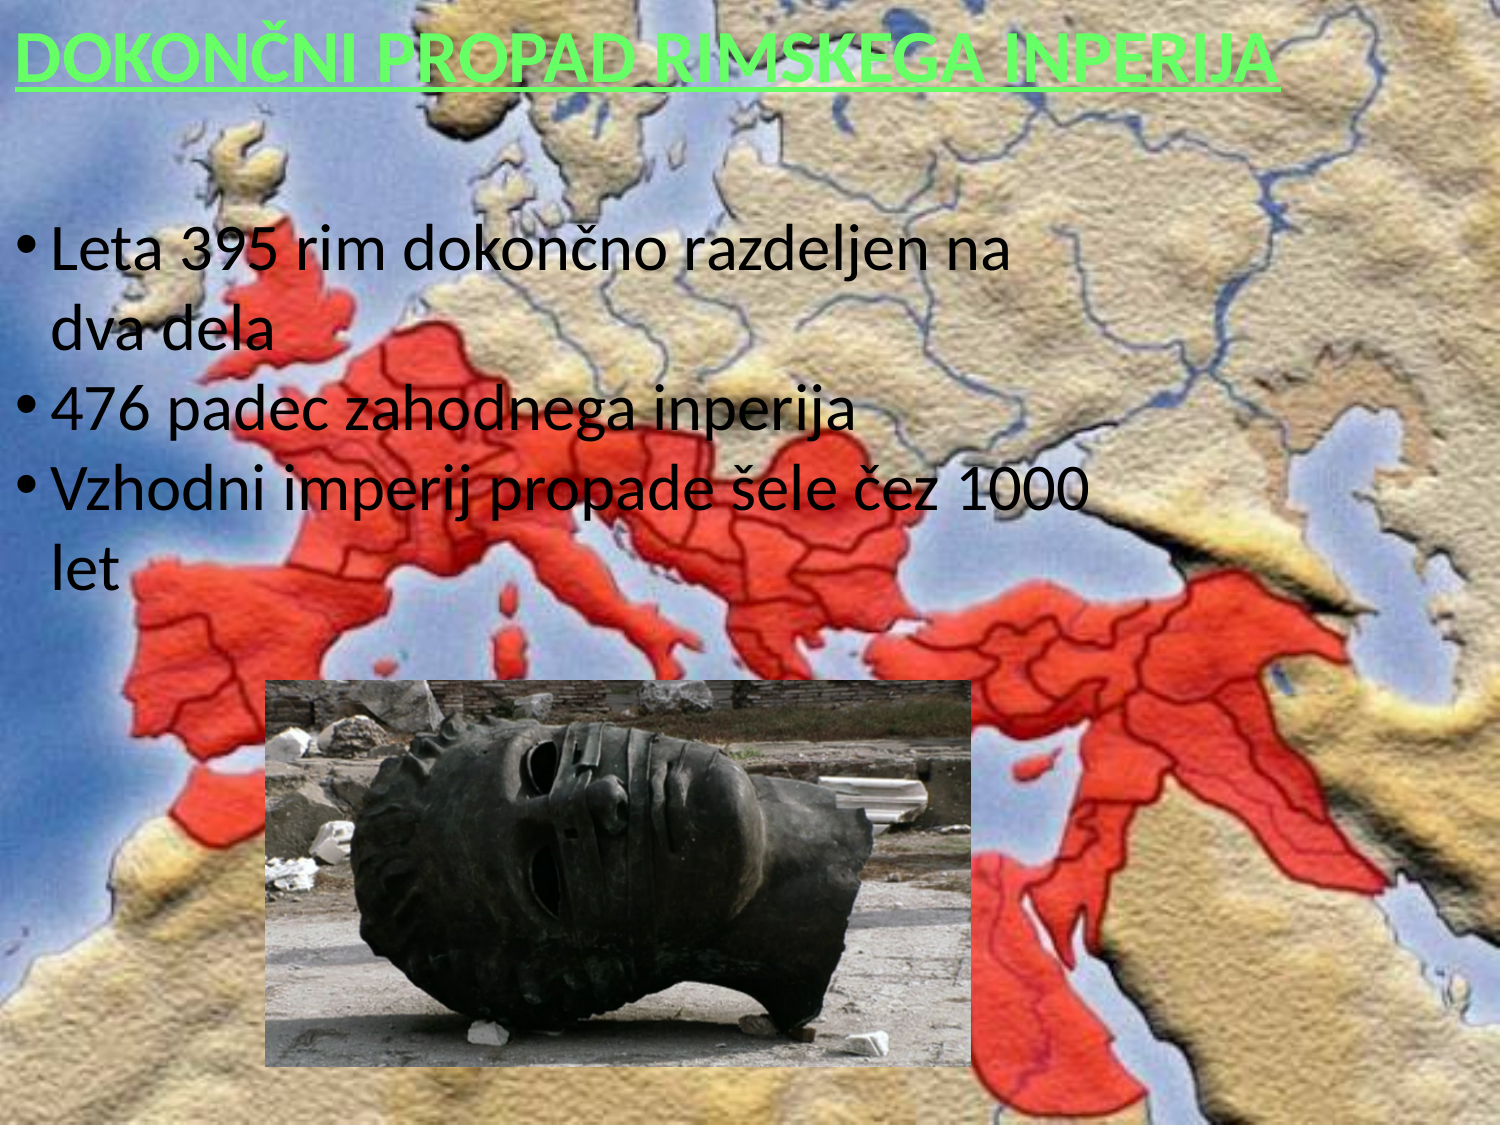

DOKONČNI PROPAD RIMSKEGA INPERIJA
Leta 395 rim dokončno razdeljen na dva dela
476 padec zahodnega inperija
Vzhodni imperij propade šele čez 1000 let